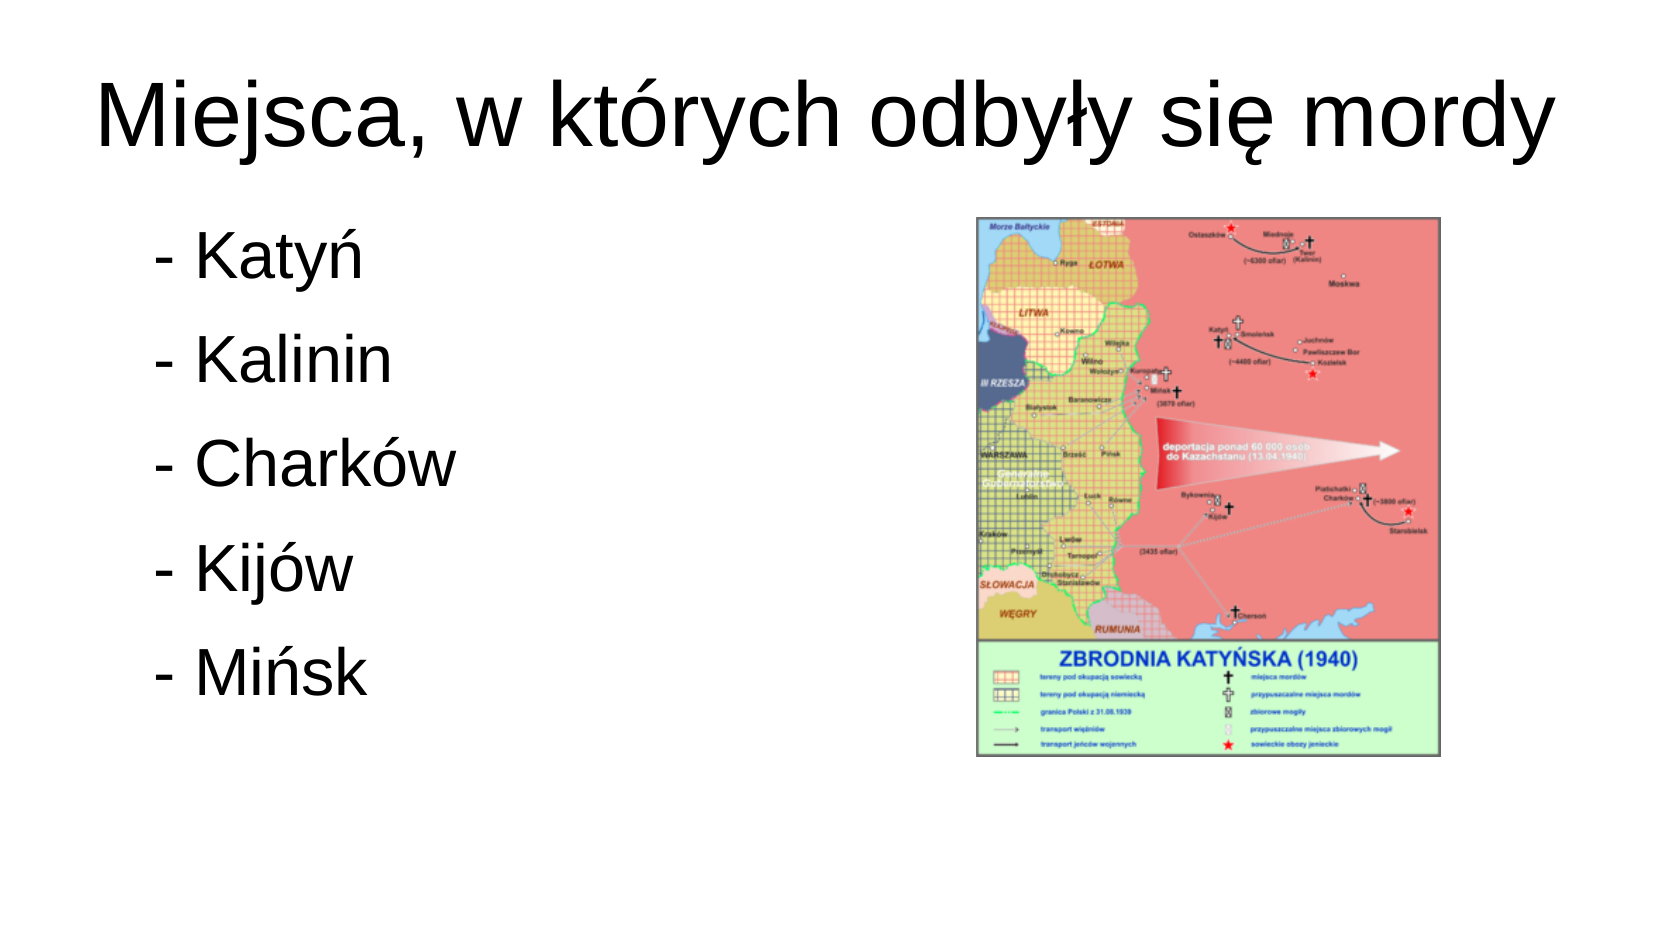

# Miejsca, w których odbyły się mordy
- Katyń
- Kalinin
- Charków
- Kijów
- Mińsk